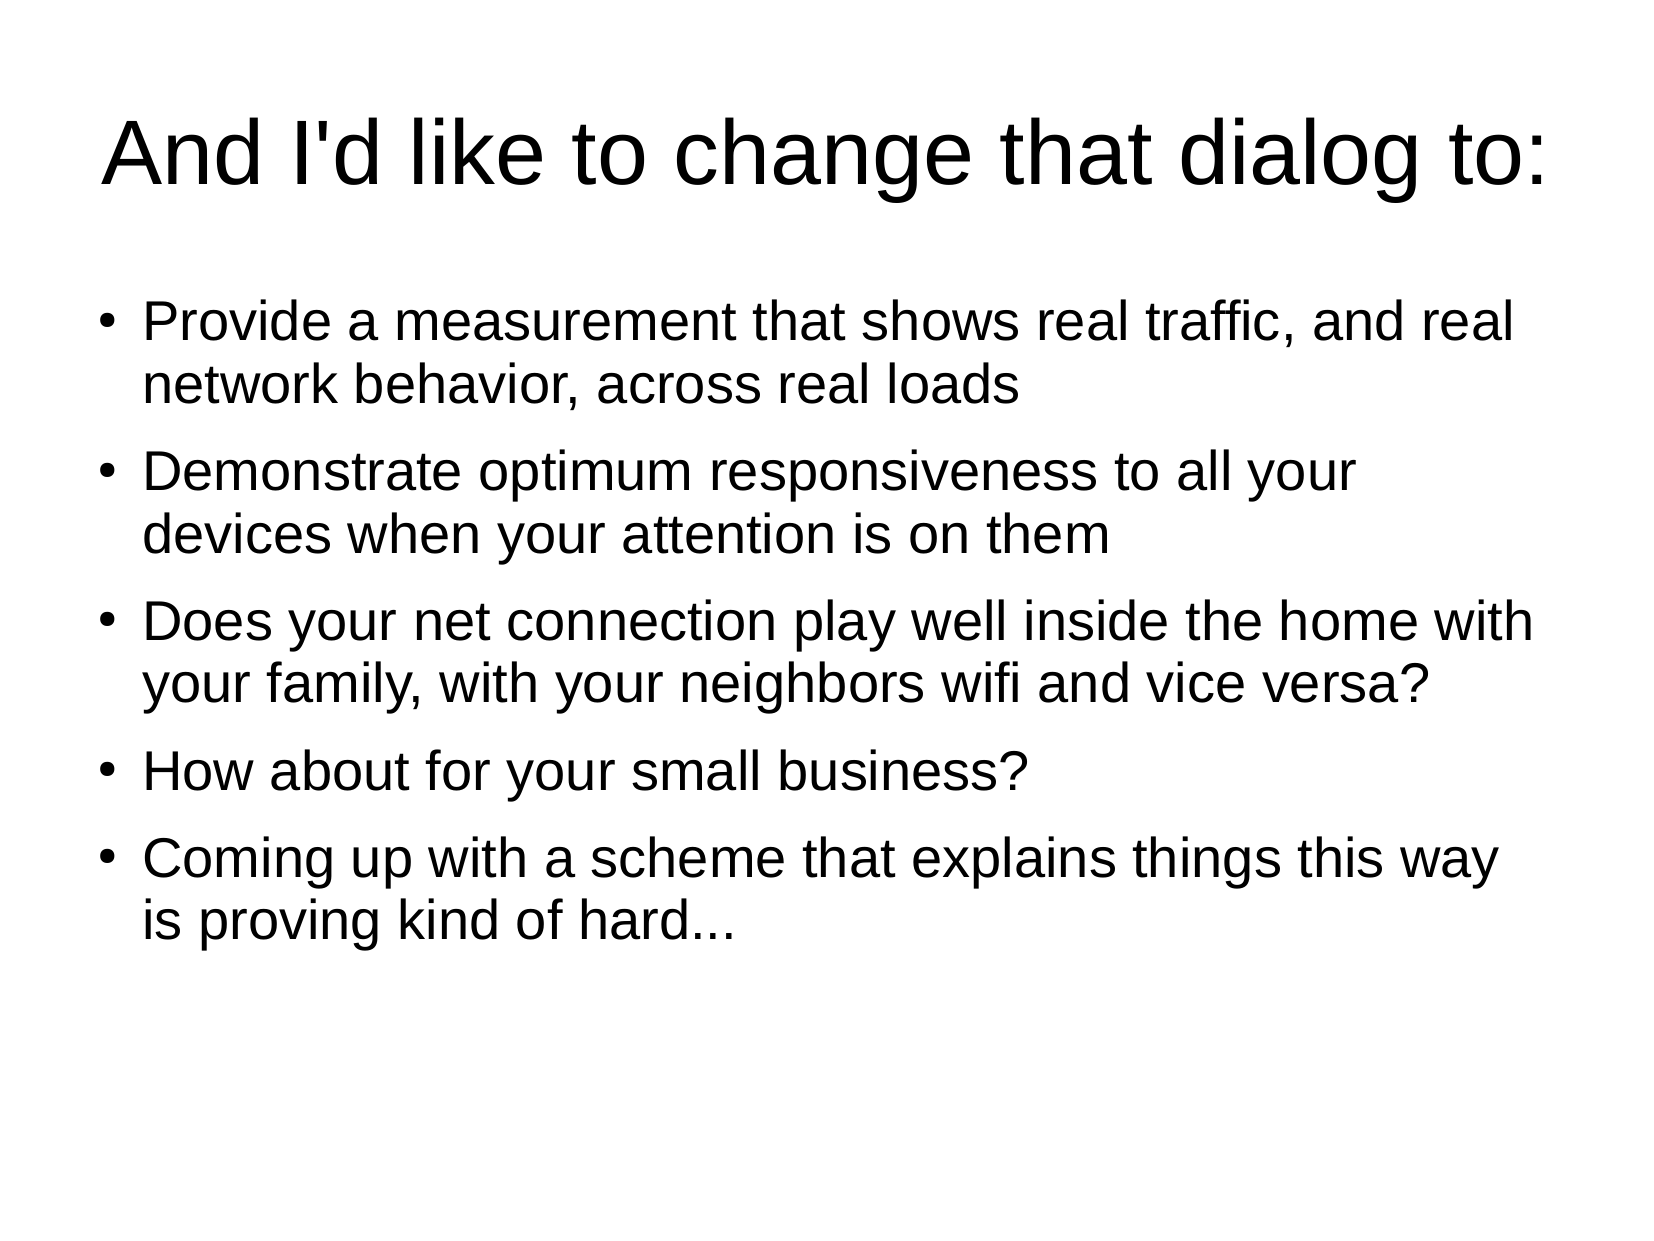

# And I'd like to change that dialog to:
Provide a measurement that shows real traffic, and real network behavior, across real loads
Demonstrate optimum responsiveness to all your devices when your attention is on them
Does your net connection play well inside the home with your family, with your neighbors wifi and vice versa?
How about for your small business?
Coming up with a scheme that explains things this way is proving kind of hard...